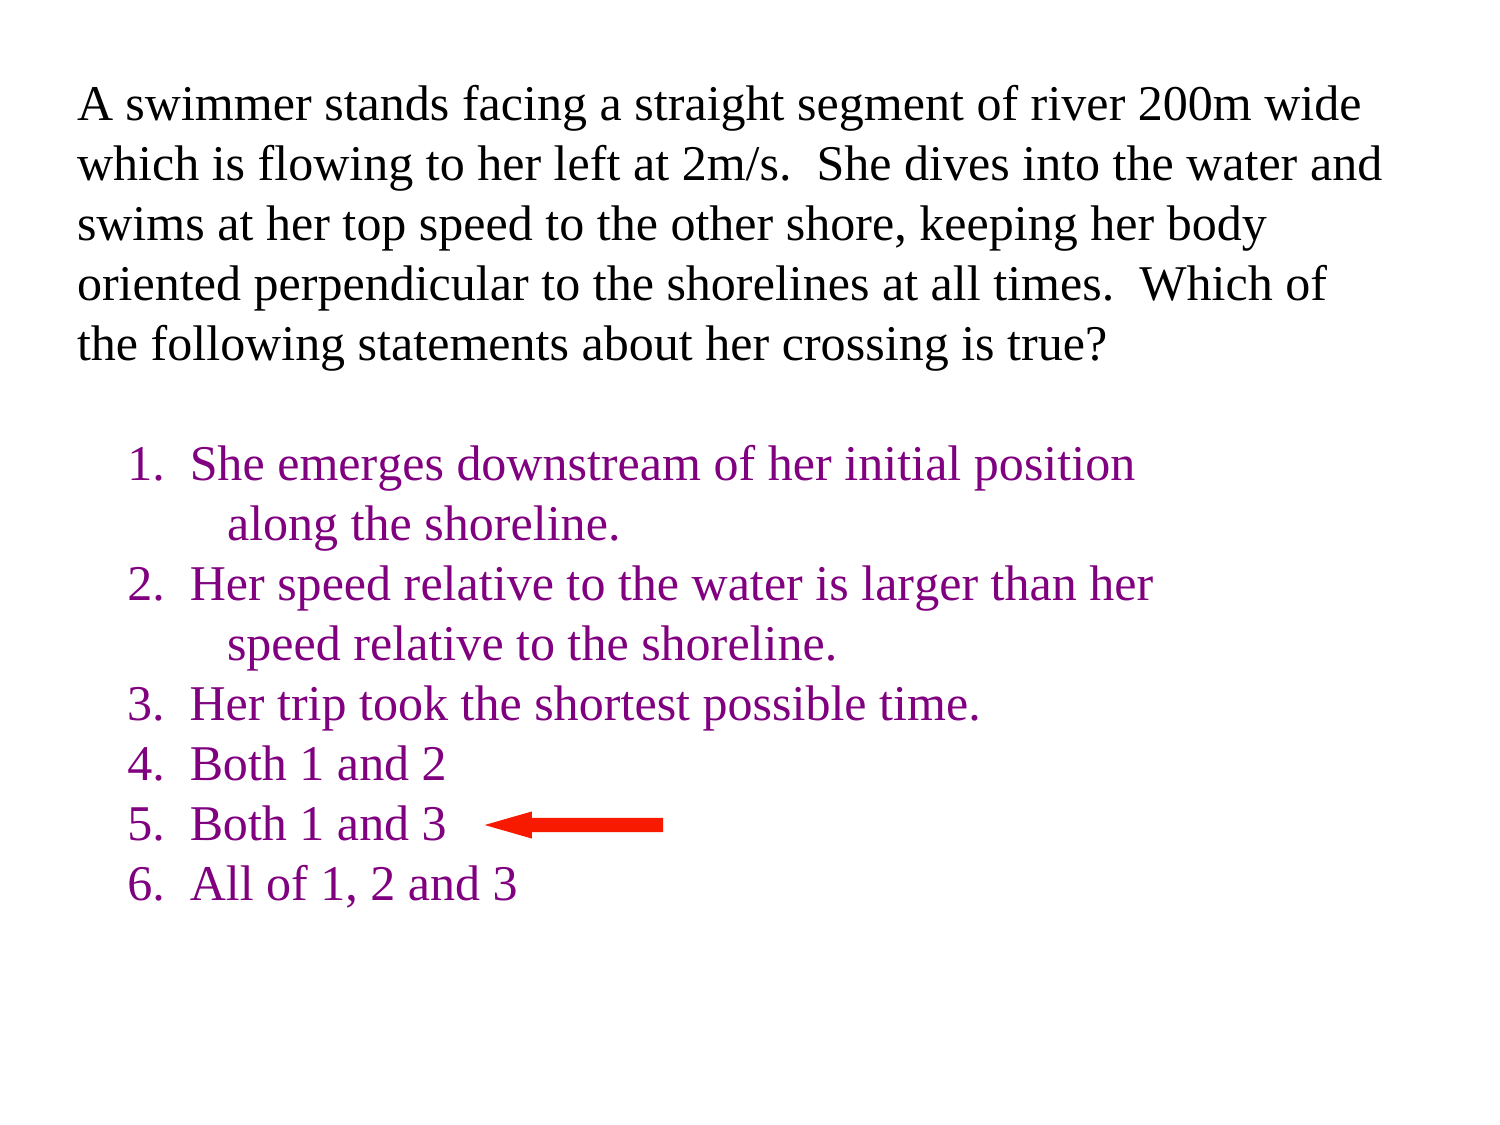

A swimmer stands facing a straight segment of river 200m wide which is flowing to her left at 2m/s. She dives into the water and swims at her top speed to the other shore, keeping her body oriented perpendicular to the shorelines at all times. Which of the following statements about her crossing is true?
 1. She emerges downstream of her initial position 		along the shoreline.
 2. Her speed relative to the water is larger than her
	speed relative to the shoreline.
 3. Her trip took the shortest possible time.
 4. Both 1 and 2
 5. Both 1 and 3
 6. All of 1, 2 and 3